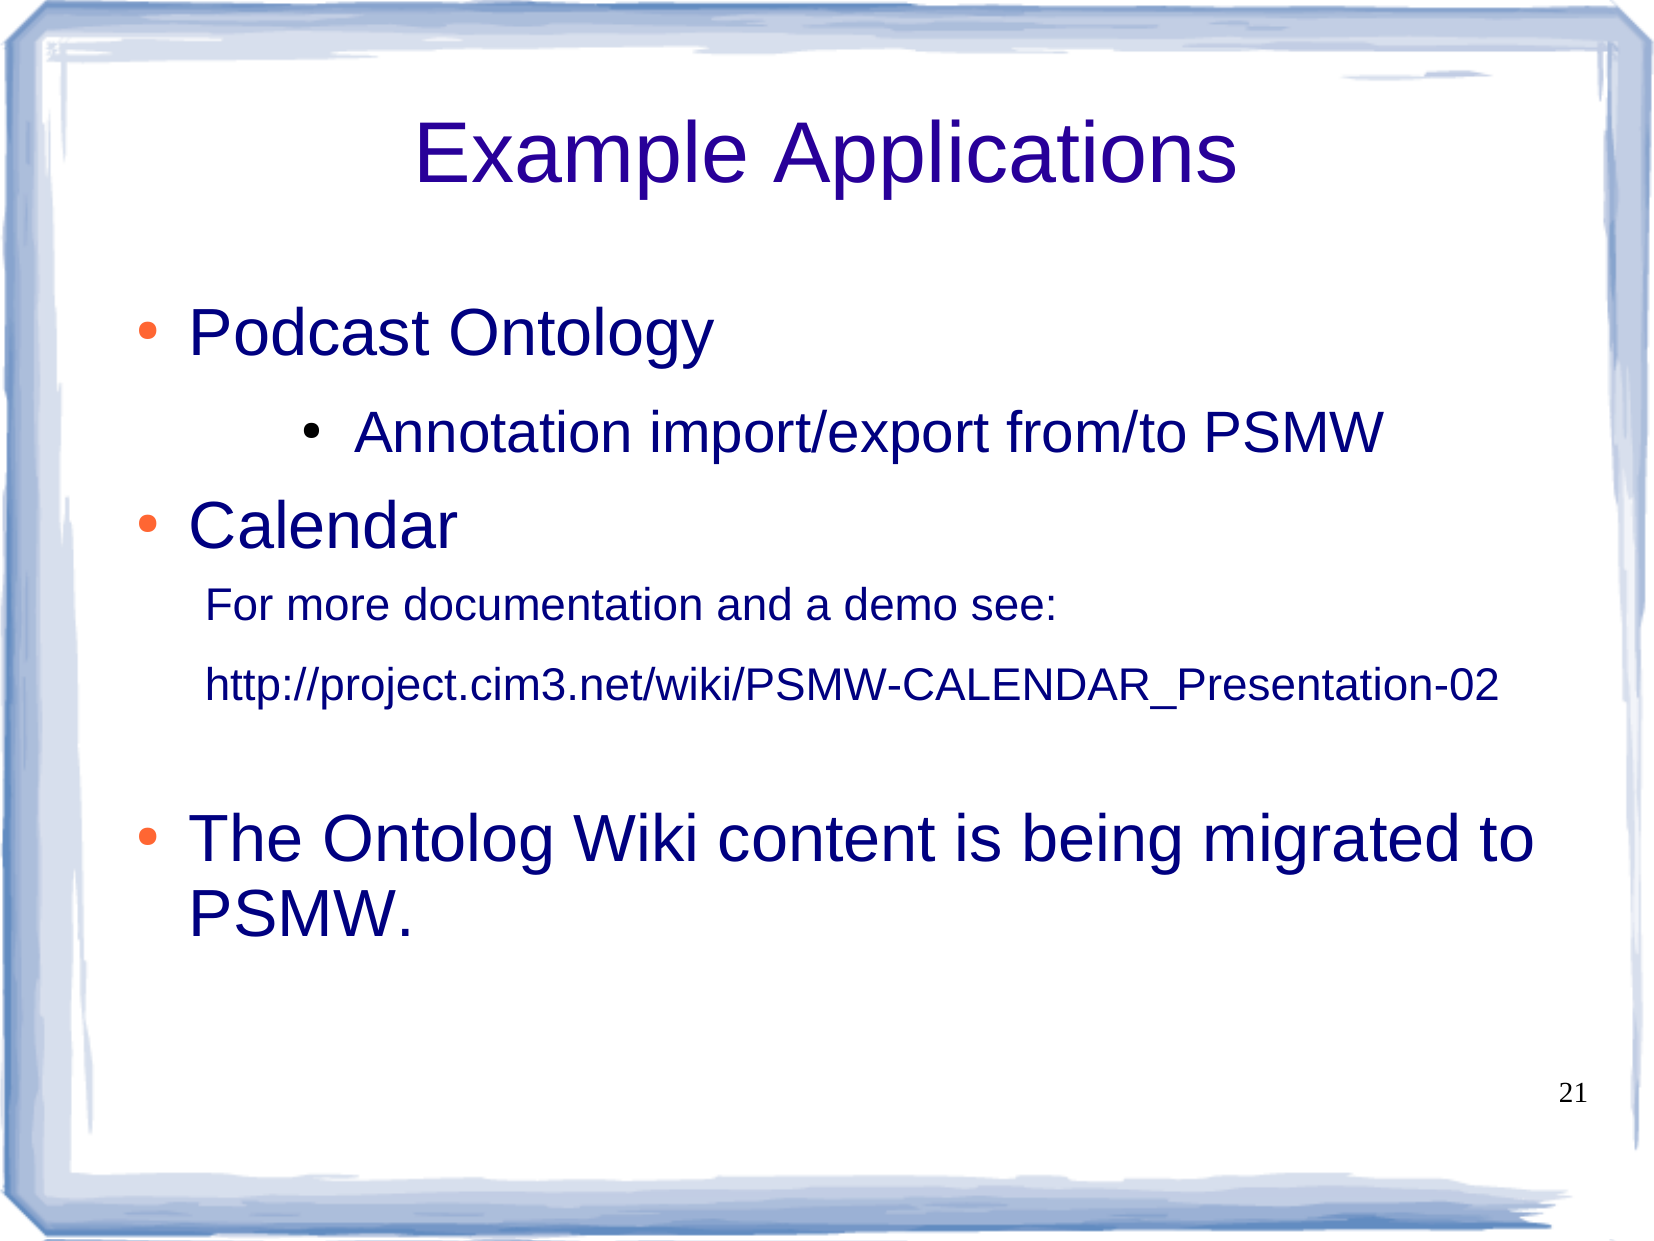

Example Applications
# Podcast Ontology
Annotation import/export from/to PSMW
Calendar
The Ontolog Wiki content is being migrated to PSMW.
For more documentation and a demo see:
http://project.cim3.net/wiki/PSMW-CALENDAR_Presentation-02
21